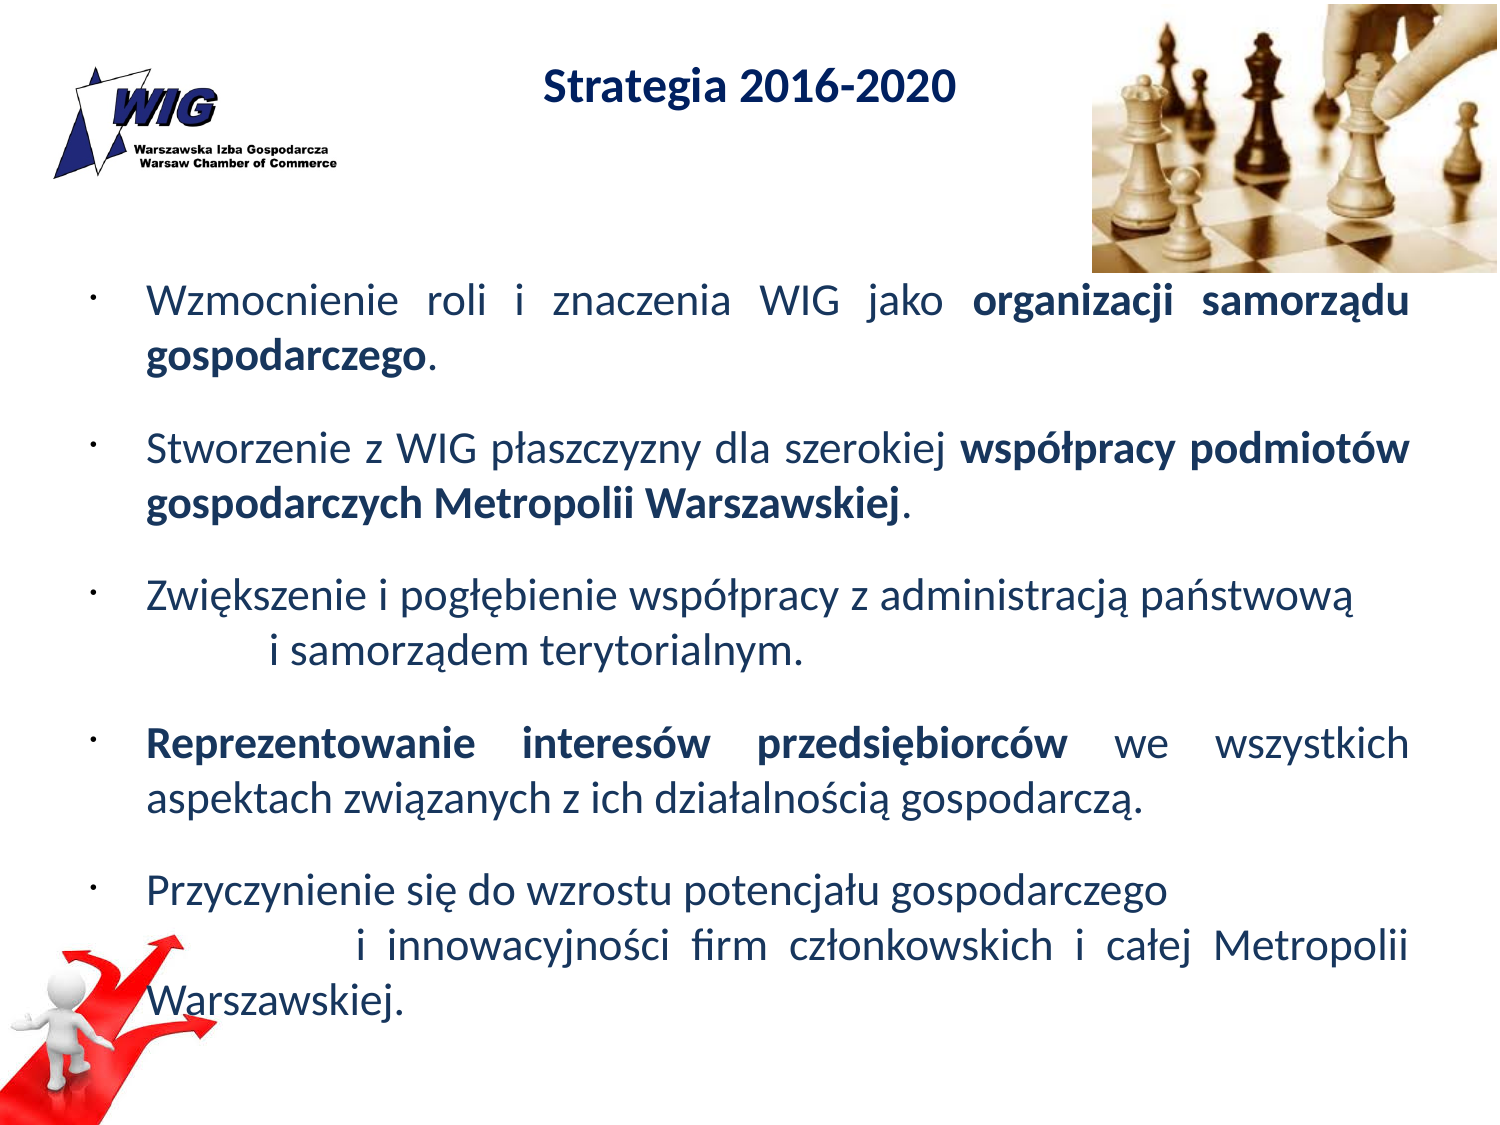

# Strategia 2016-2020
Wzmocnienie roli i znaczenia WIG jako organizacji samorządu gospodarczego.
Stworzenie z WIG płaszczyzny dla szerokiej współpracy podmiotów gospodarczych Metropolii Warszawskiej.
Zwiększenie i pogłębienie współpracy z administracją państwową i samorządem terytorialnym.
Reprezentowanie interesów przedsiębiorców we wszystkich aspektach związanych z ich działalnością gospodarczą.
Przyczynienie się do wzrostu potencjału gospodarczego i innowacyjności firm członkowskich i całej Metropolii Warszawskiej.